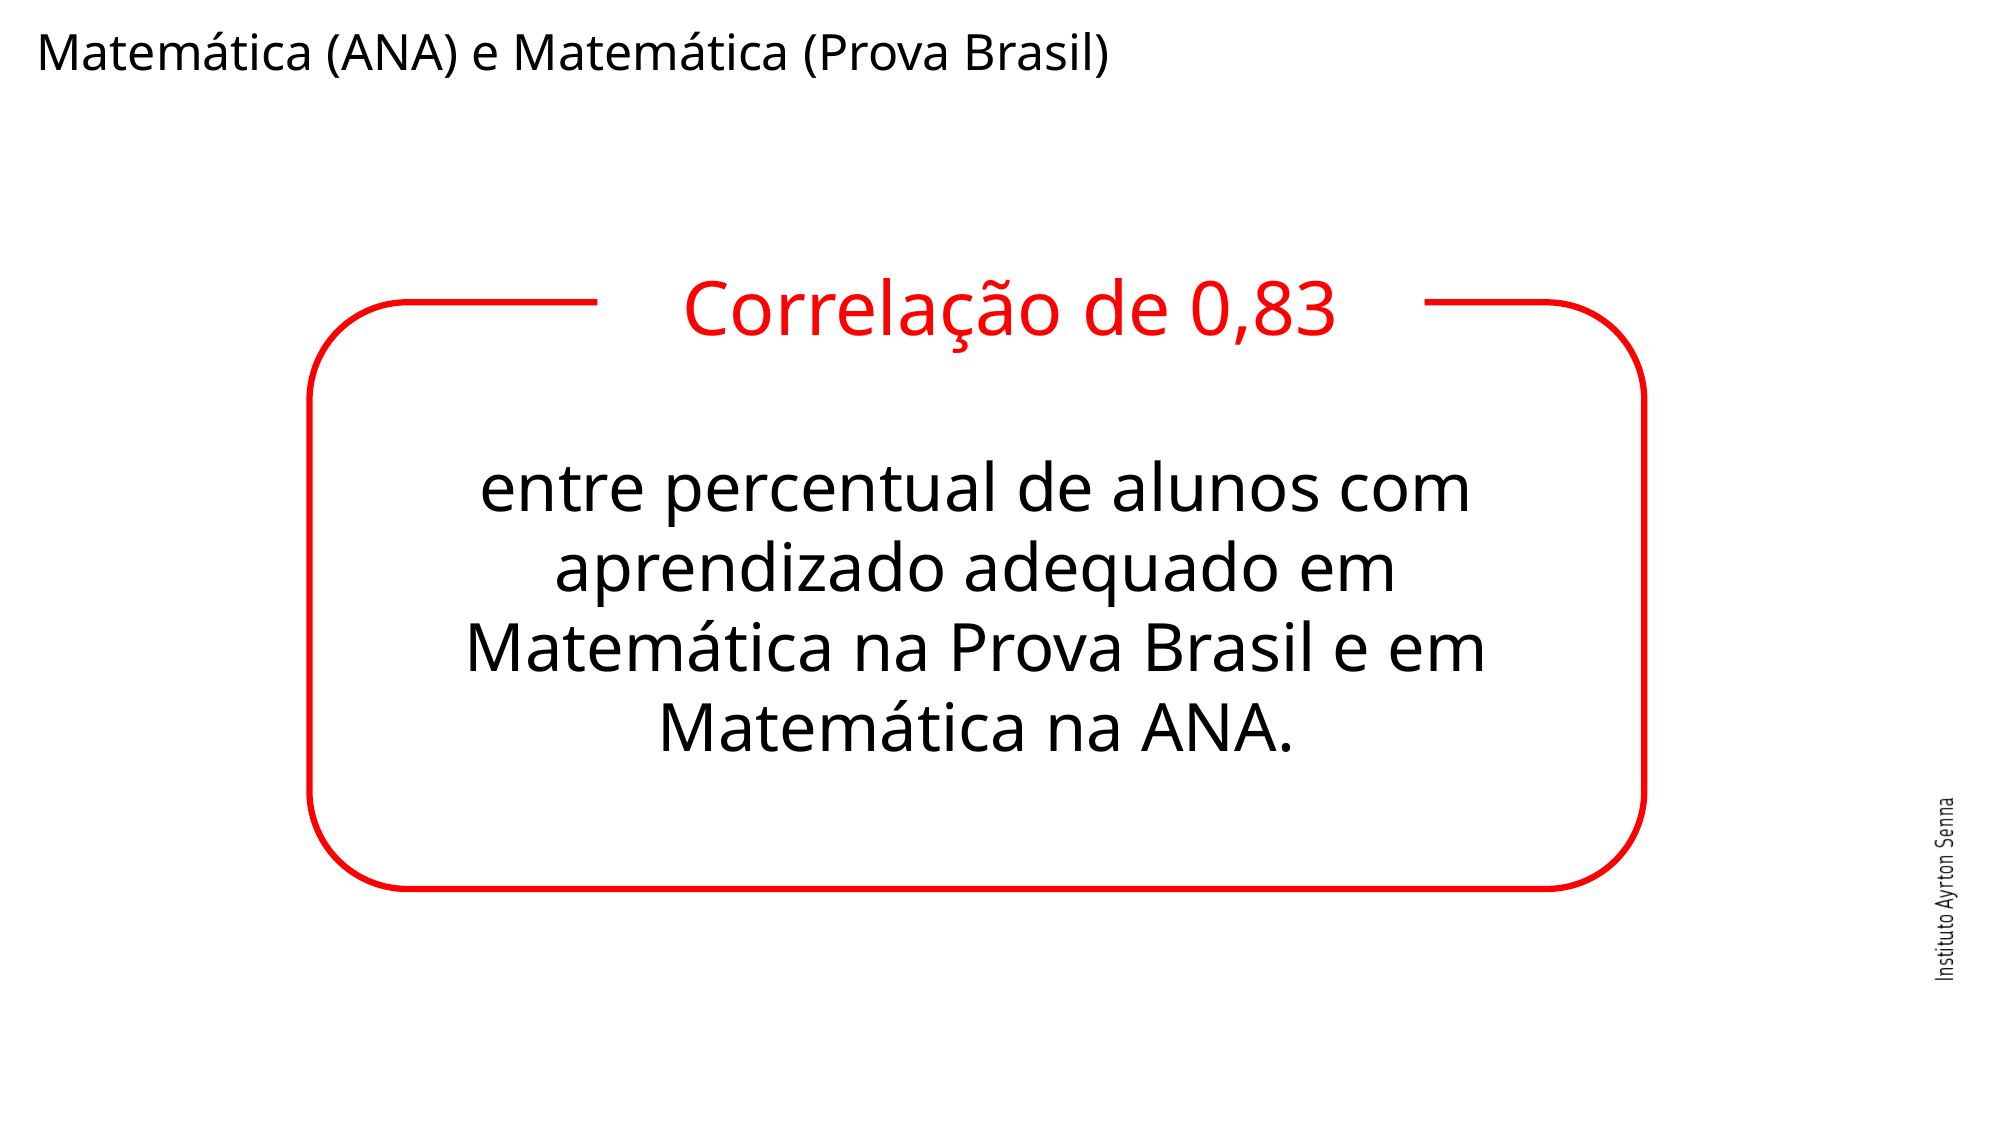

Matemática (ANA) e Matemática (Prova Brasil)
Correlação de 0,83
entre percentual de alunos com aprendizado adequado em Matemática na Prova Brasil e em Matemática na ANA.